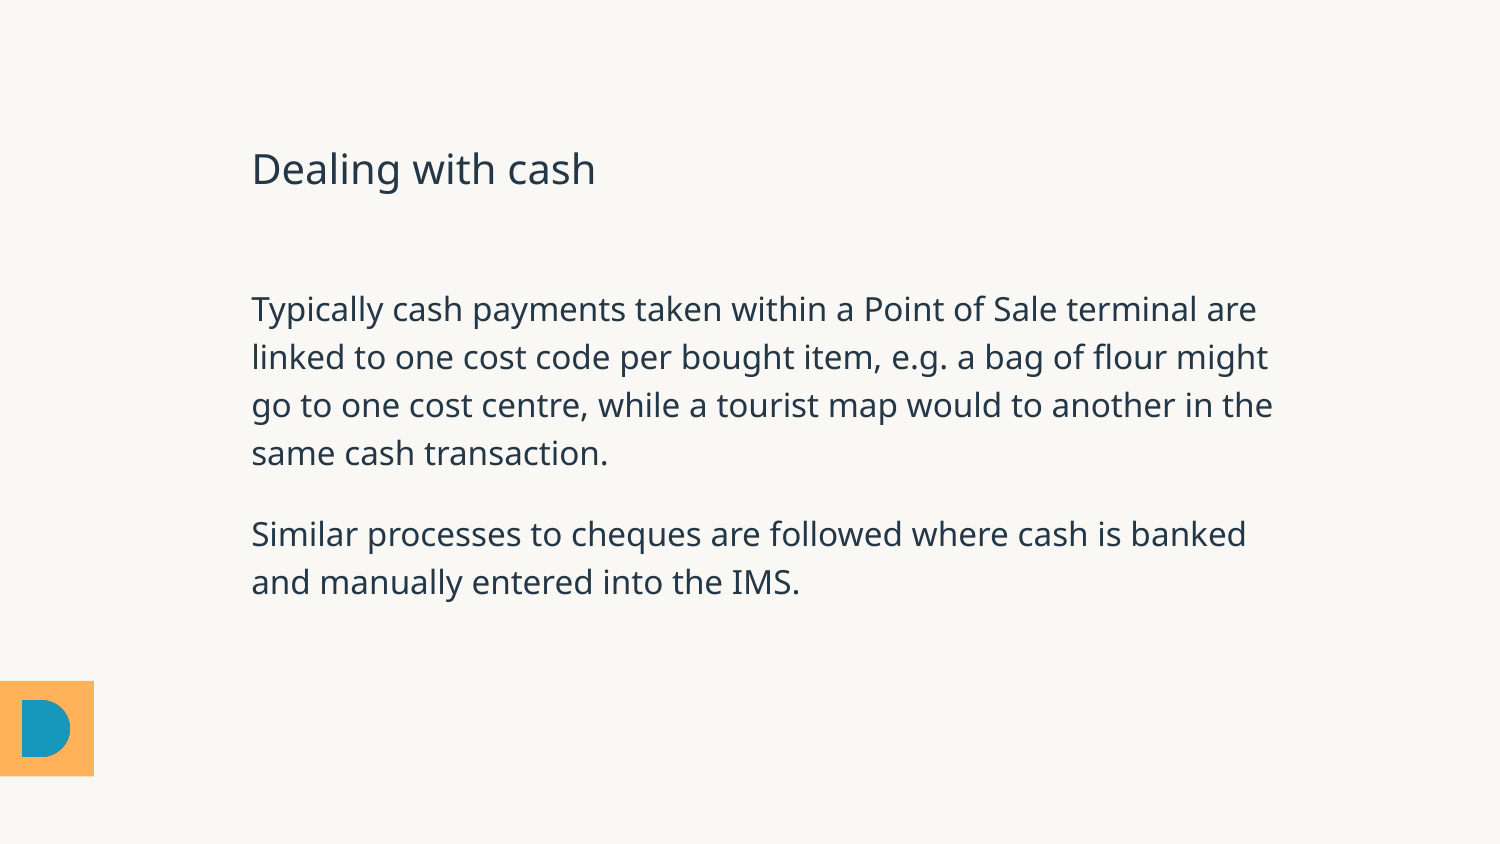

# Dealing with cash
Typically cash payments taken within a Point of Sale terminal are linked to one cost code per bought item, e.g. a bag of flour might go to one cost centre, while a tourist map would to another in the same cash transaction.
Similar processes to cheques are followed where cash is banked and manually entered into the IMS.